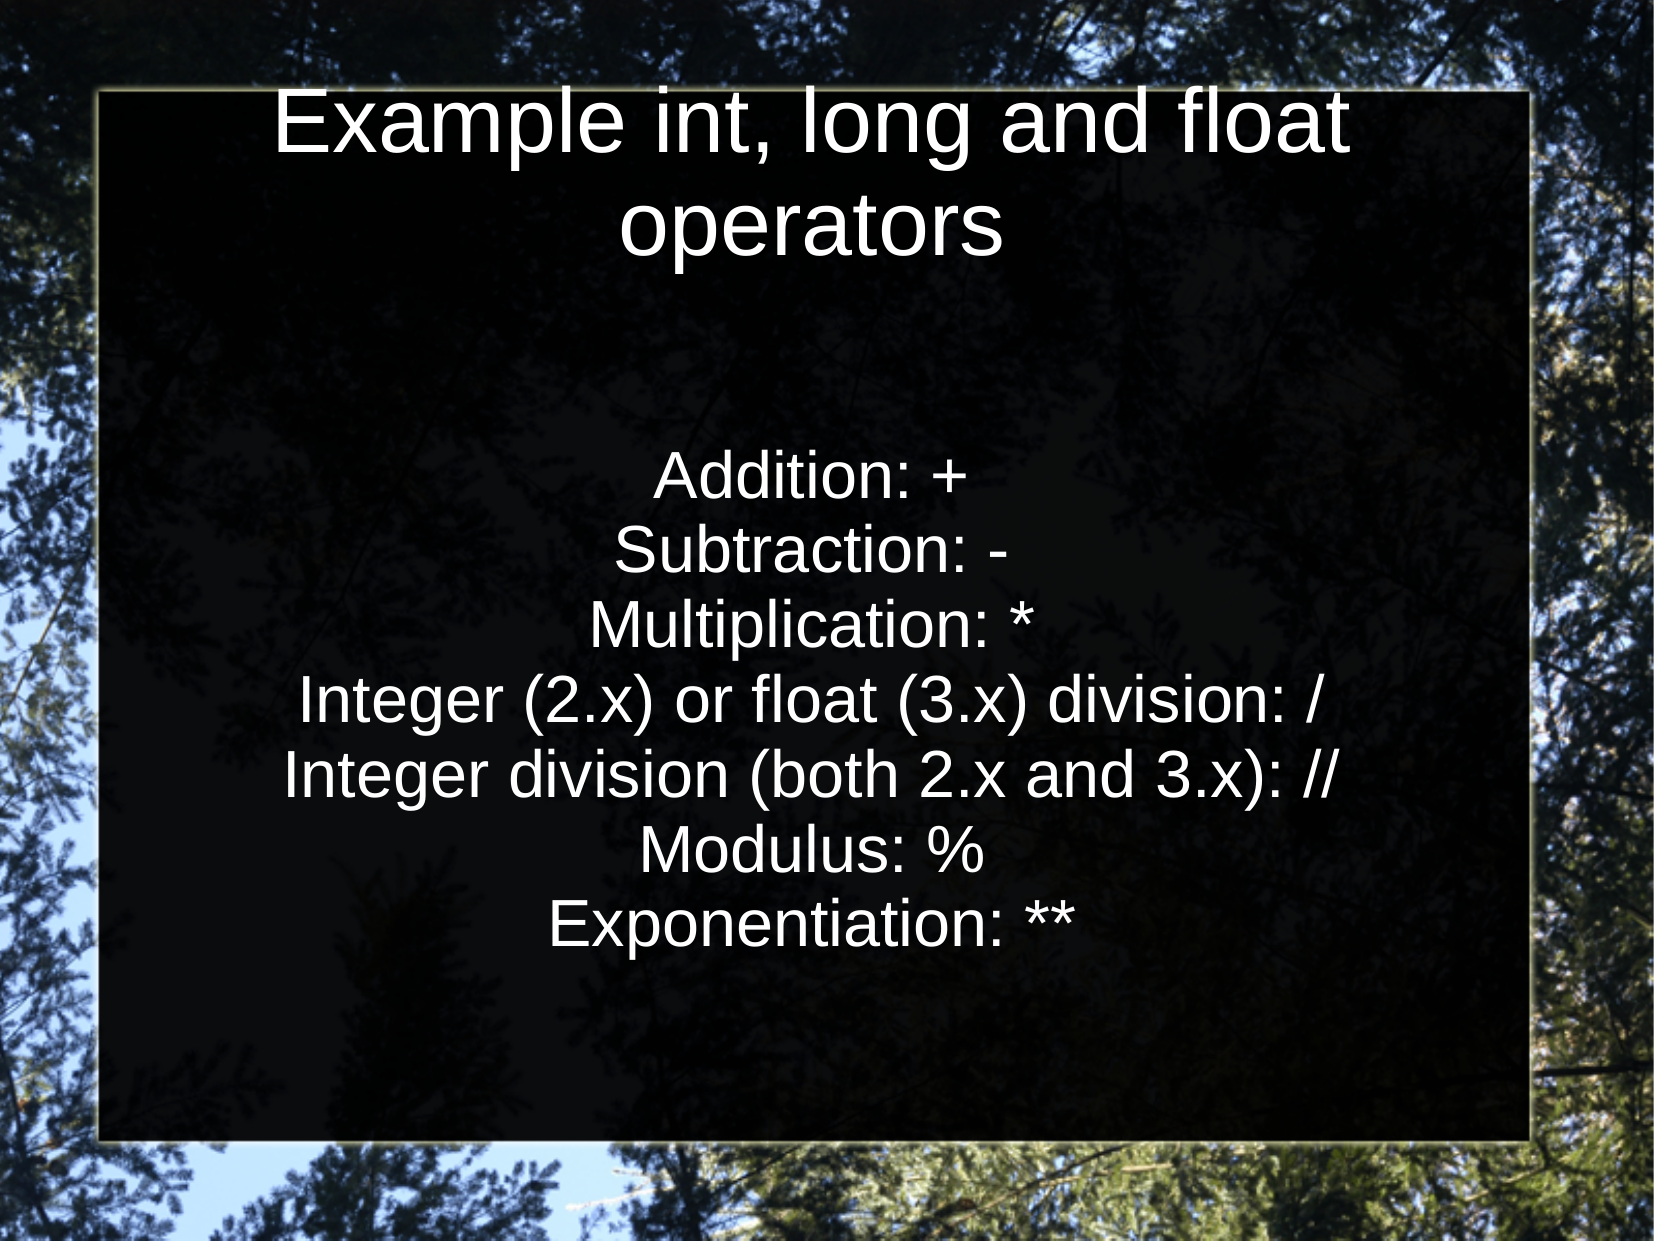

# Example int, long and float operators
Addition: +
Subtraction: -
Multiplication: *
Integer (2.x) or float (3.x) division: /
Integer division (both 2.x and 3.x): //
Modulus: %
Exponentiation: **